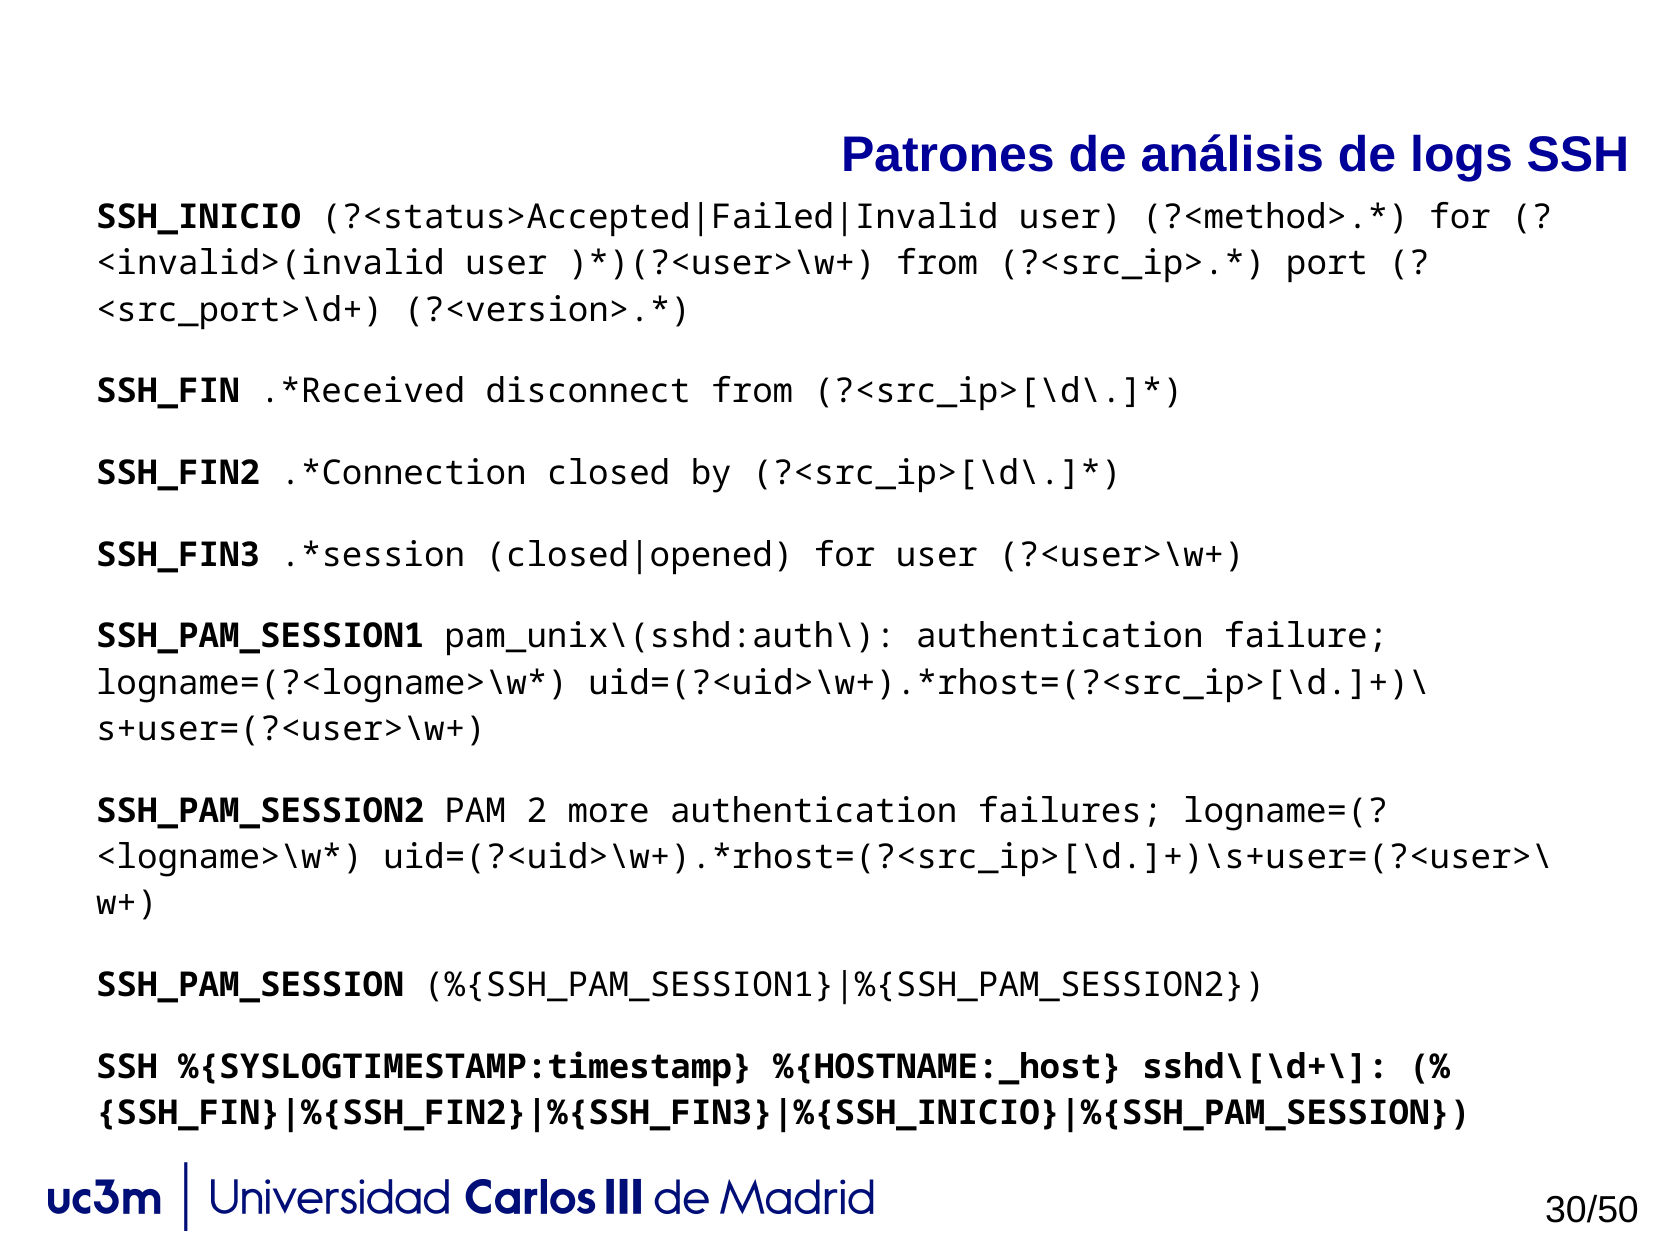

# Patrones de análisis de logs SSH
SSH_INICIO (?<status>Accepted|Failed|Invalid user) (?<method>.*) for (?<invalid>(invalid user )*)(?<user>\w+) from (?<src_ip>.*) port (?<src_port>\d+) (?<version>.*)
SSH_FIN .*Received disconnect from (?<src_ip>[\d\.]*)
SSH_FIN2 .*Connection closed by (?<src_ip>[\d\.]*)
SSH_FIN3 .*session (closed|opened) for user (?<user>\w+)
SSH_PAM_SESSION1 pam_unix\(sshd:auth\): authentication failure; logname=(?<logname>\w*) uid=(?<uid>\w+).*rhost=(?<src_ip>[\d.]+)\s+user=(?<user>\w+)
SSH_PAM_SESSION2 PAM 2 more authentication failures; logname=(?<logname>\w*) uid=(?<uid>\w+).*rhost=(?<src_ip>[\d.]+)\s+user=(?<user>\w+)
SSH_PAM_SESSION (%{SSH_PAM_SESSION1}|%{SSH_PAM_SESSION2})
SSH %{SYSLOGTIMESTAMP:timestamp} %{HOSTNAME:_host} sshd\[\d+\]: (%{SSH_FIN}|%{SSH_FIN2}|%{SSH_FIN3}|%{SSH_INICIO}|%{SSH_PAM_SESSION})